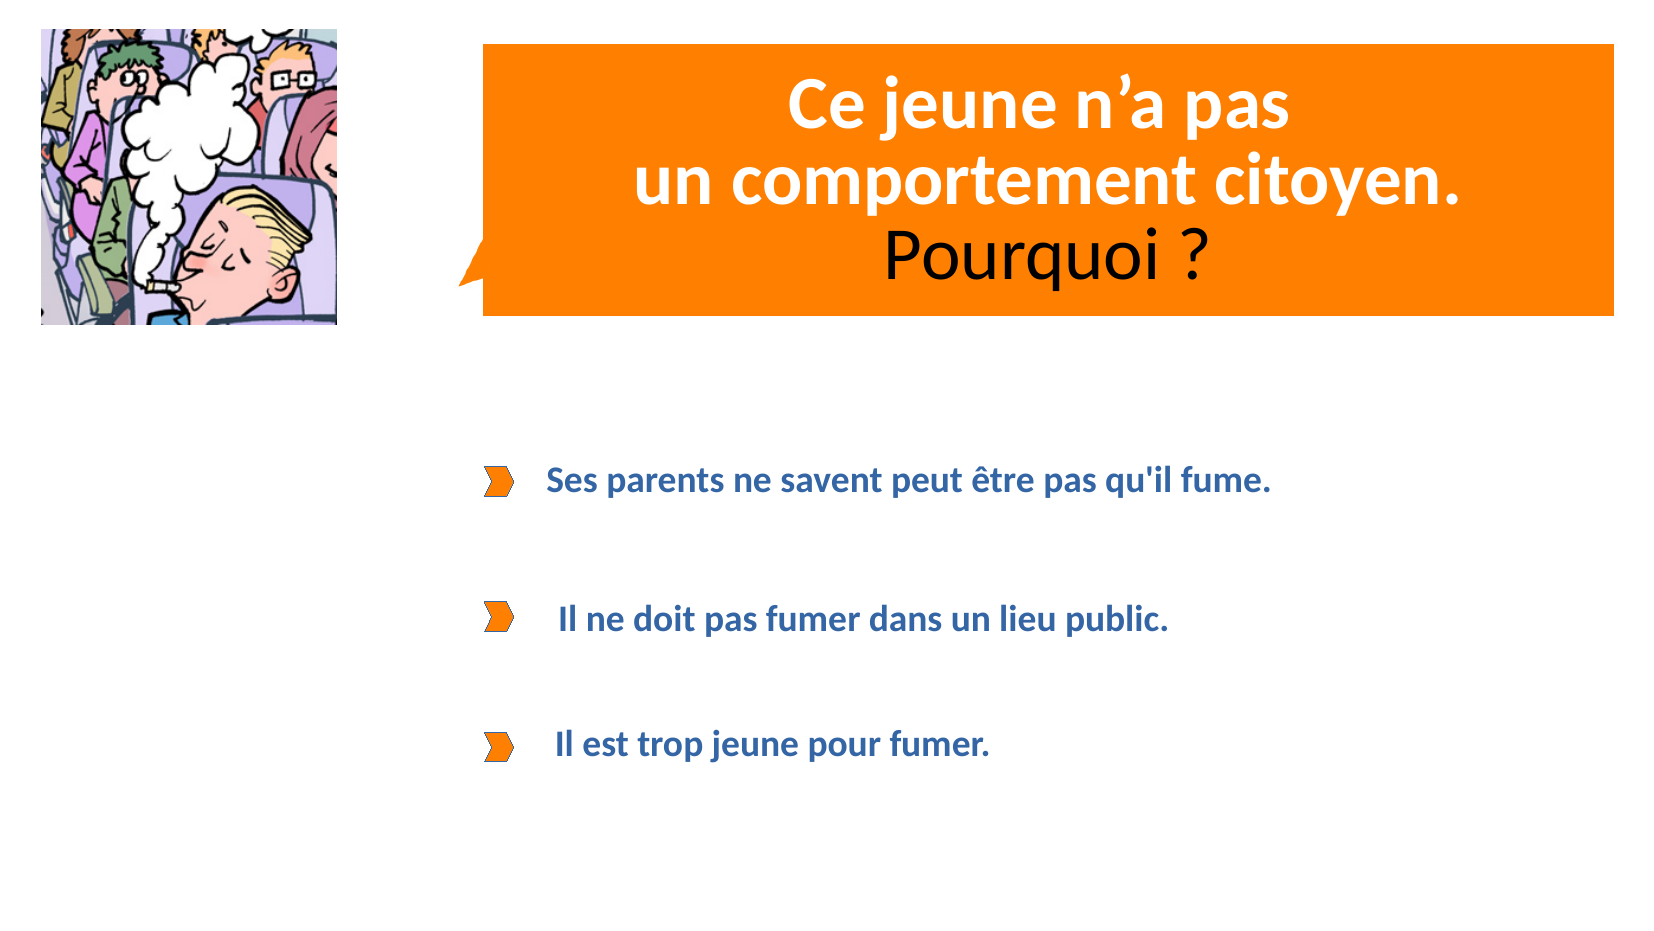

Ce jeune n’a pas
un comportement citoyen.
Pourquoi ?
Ses parents ne savent peut être pas qu'il fume.
Il ne doit pas fumer dans un lieu public.
 Il est trop jeune pour fumer.